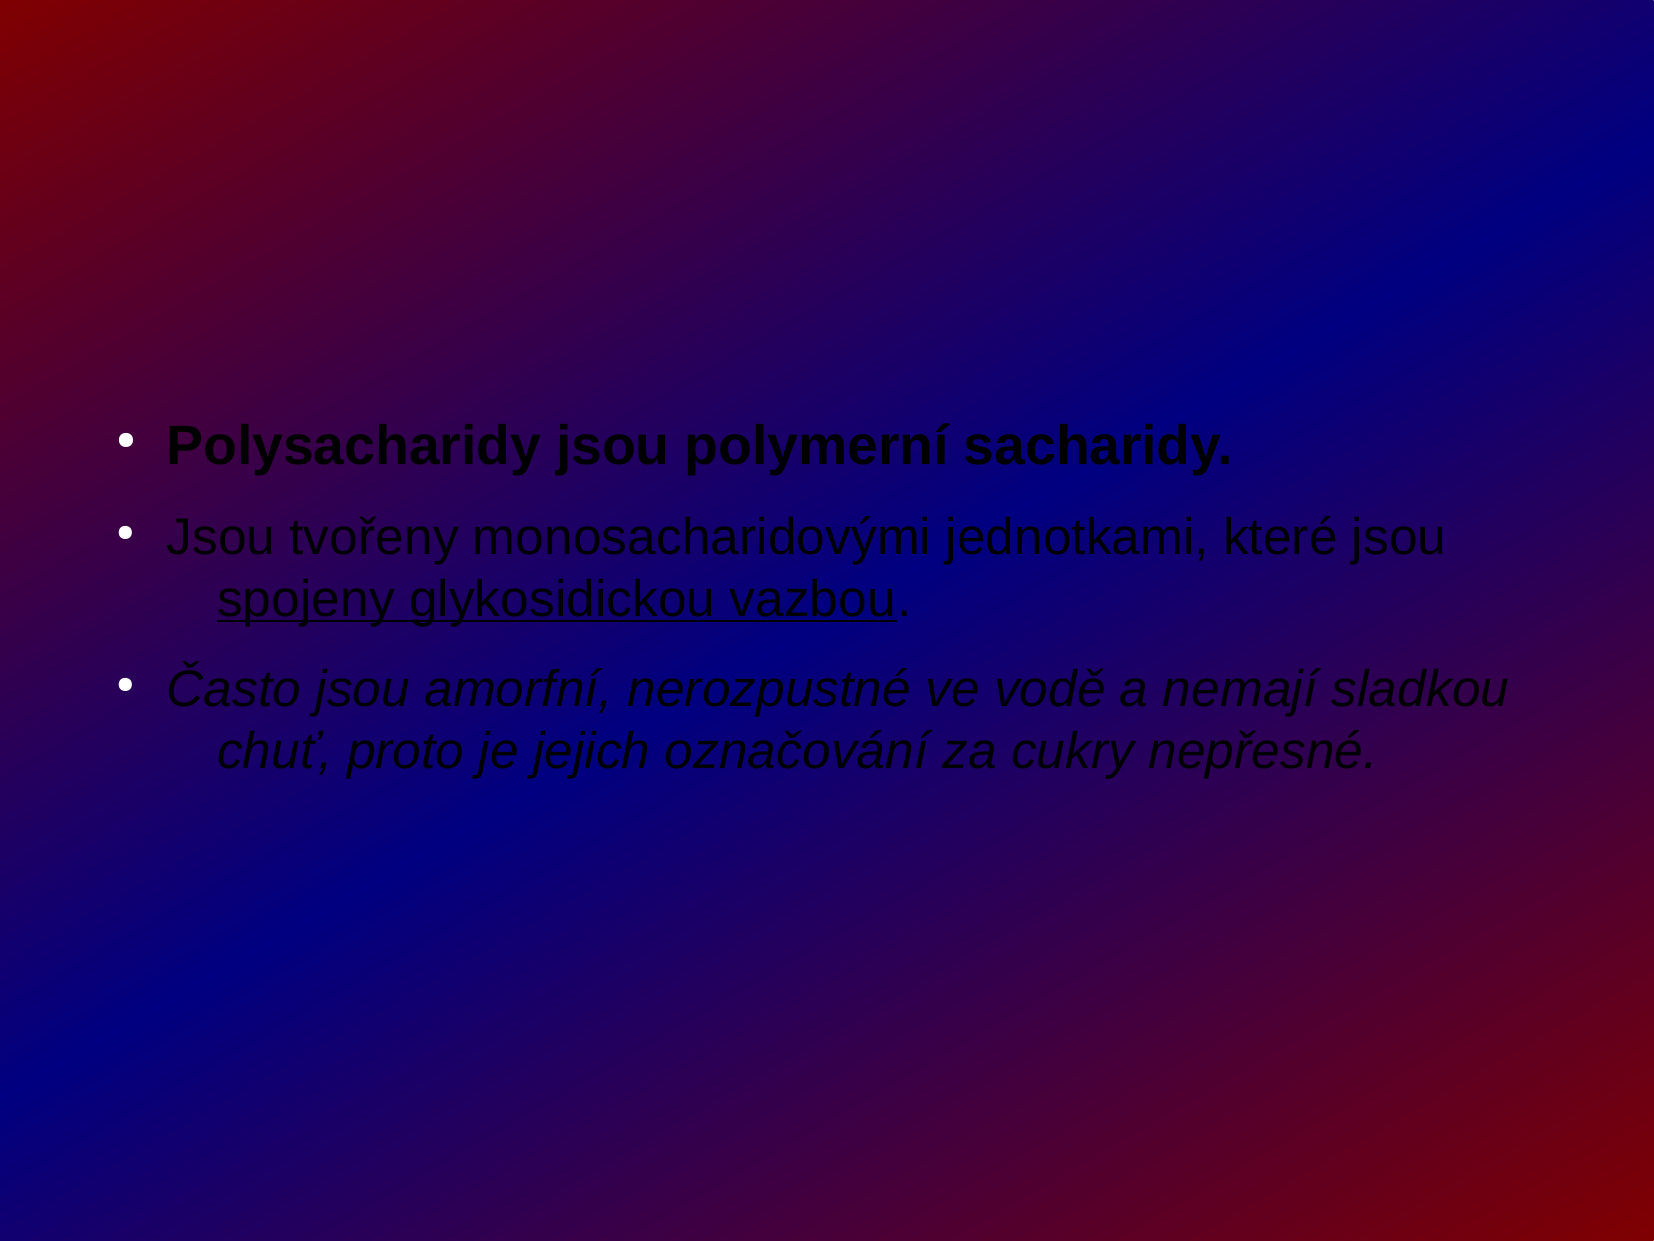

# Polysacharidy jsou polymerní sacharidy.
Jsou tvořeny monosacharidovými jednotkami, které jsou spojeny glykosidickou vazbou.
Často jsou amorfní, nerozpustné ve vodě a nemají sladkou chuť, proto je jejich označování za cukry nepřesné.